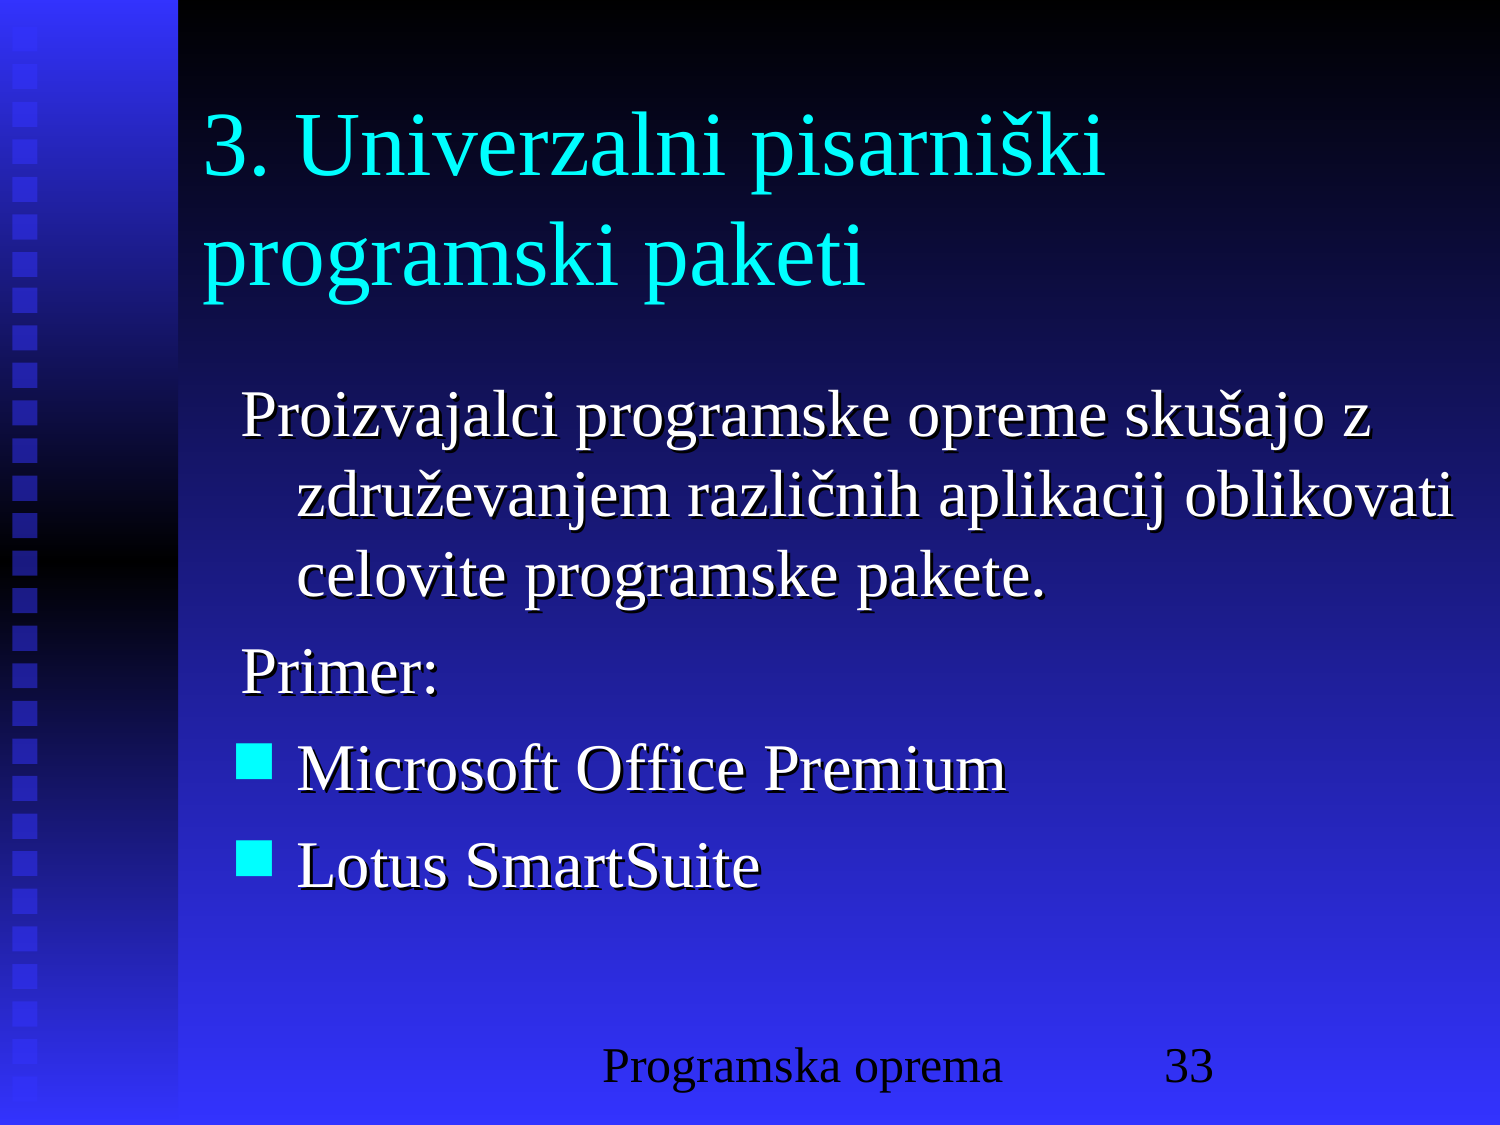

# 3. Univerzalni pisarniški programski paketi
Proizvajalci programske opreme skušajo z združevanjem različnih aplikacij oblikovati celovite programske pakete.
Primer:
Microsoft Office Premium
Lotus SmartSuite
Programska oprema
33